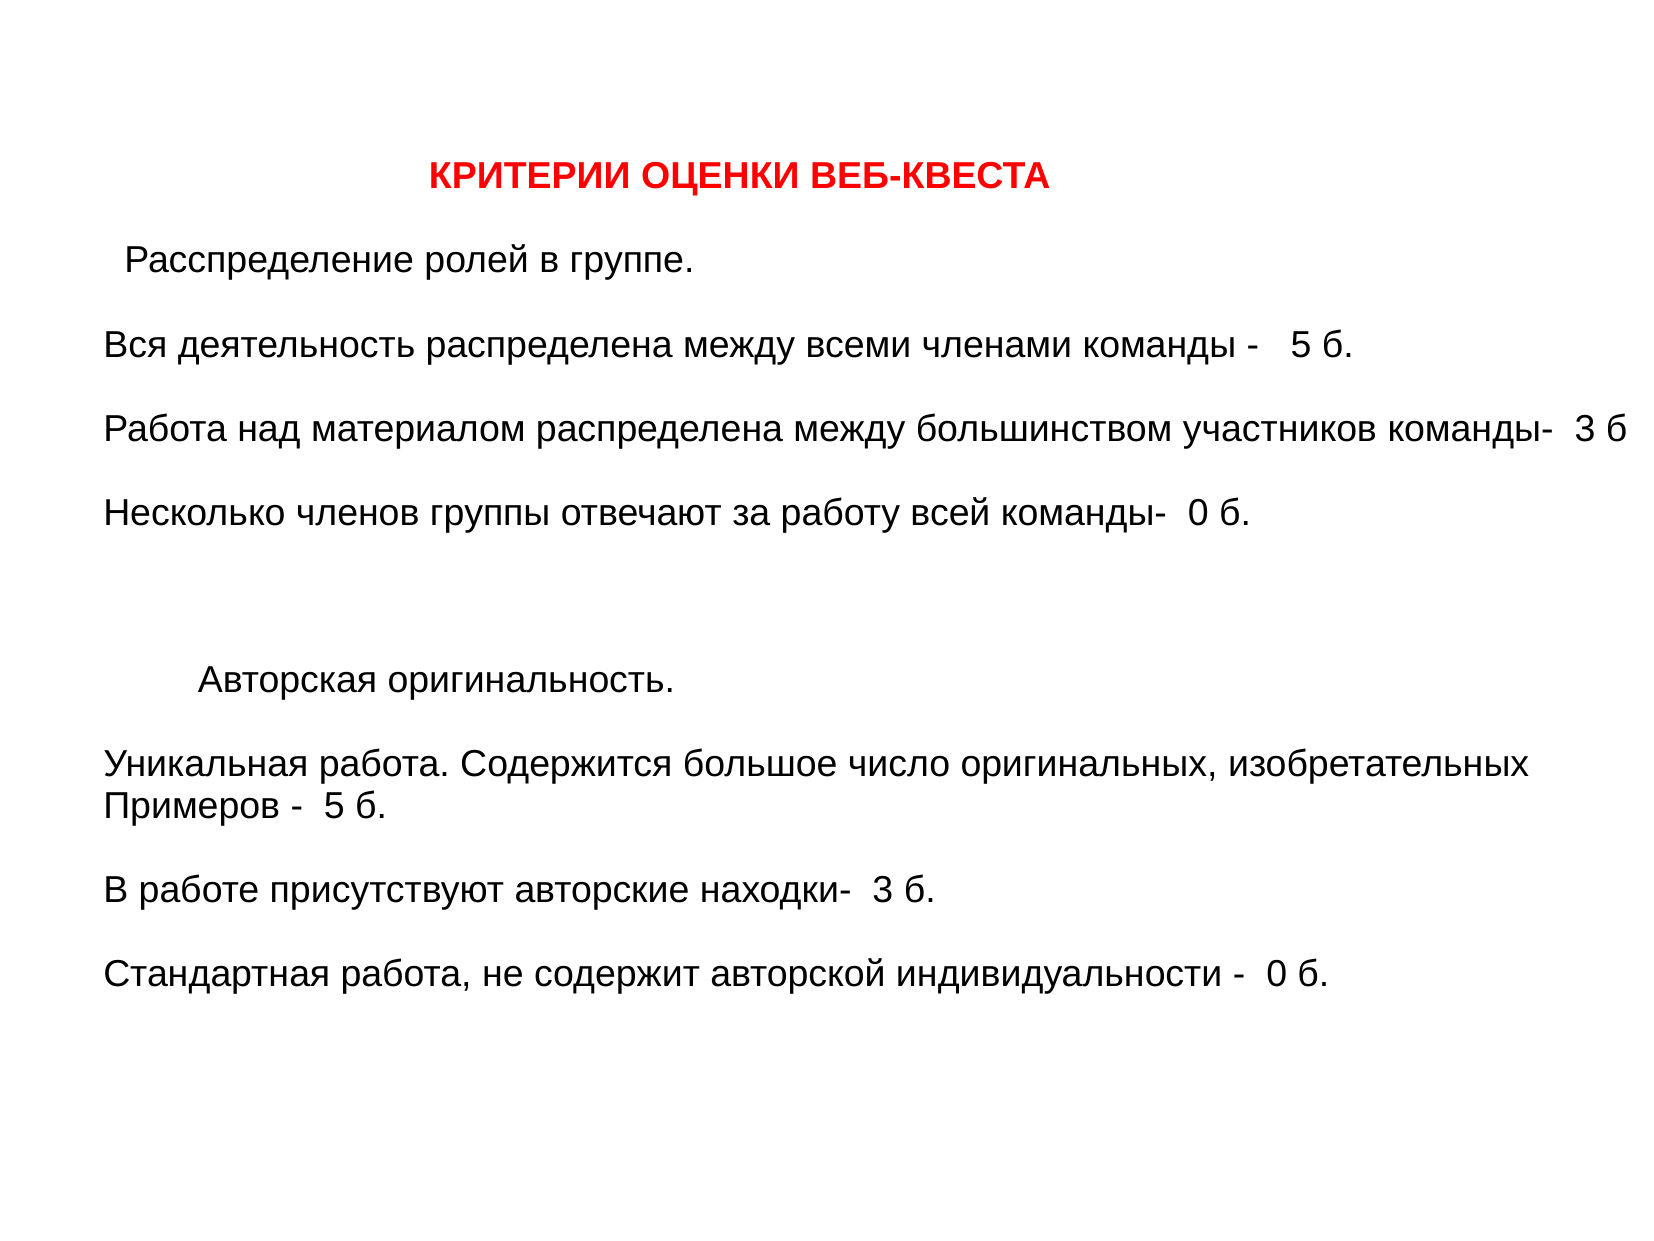

КРИТЕРИИ ОЦЕНКИ ВЕБ-КВЕСТА
 Расспределение ролей в группе.
Вся деятельность распределена между всеми членами команды - 5 б.
Работа над материалом распределена между большинством участников команды- 3 б
Несколько членов группы отвечают за работу всей команды- 0 б.
 Авторская оригинальность.
Уникальная работа. Содержится большое число оригинальных, изобретательных
Примеров - 5 б.
В работе присутствуют авторские находки- 3 б.
Стандартная работа, не содержит авторской индивидуальности - 0 б.